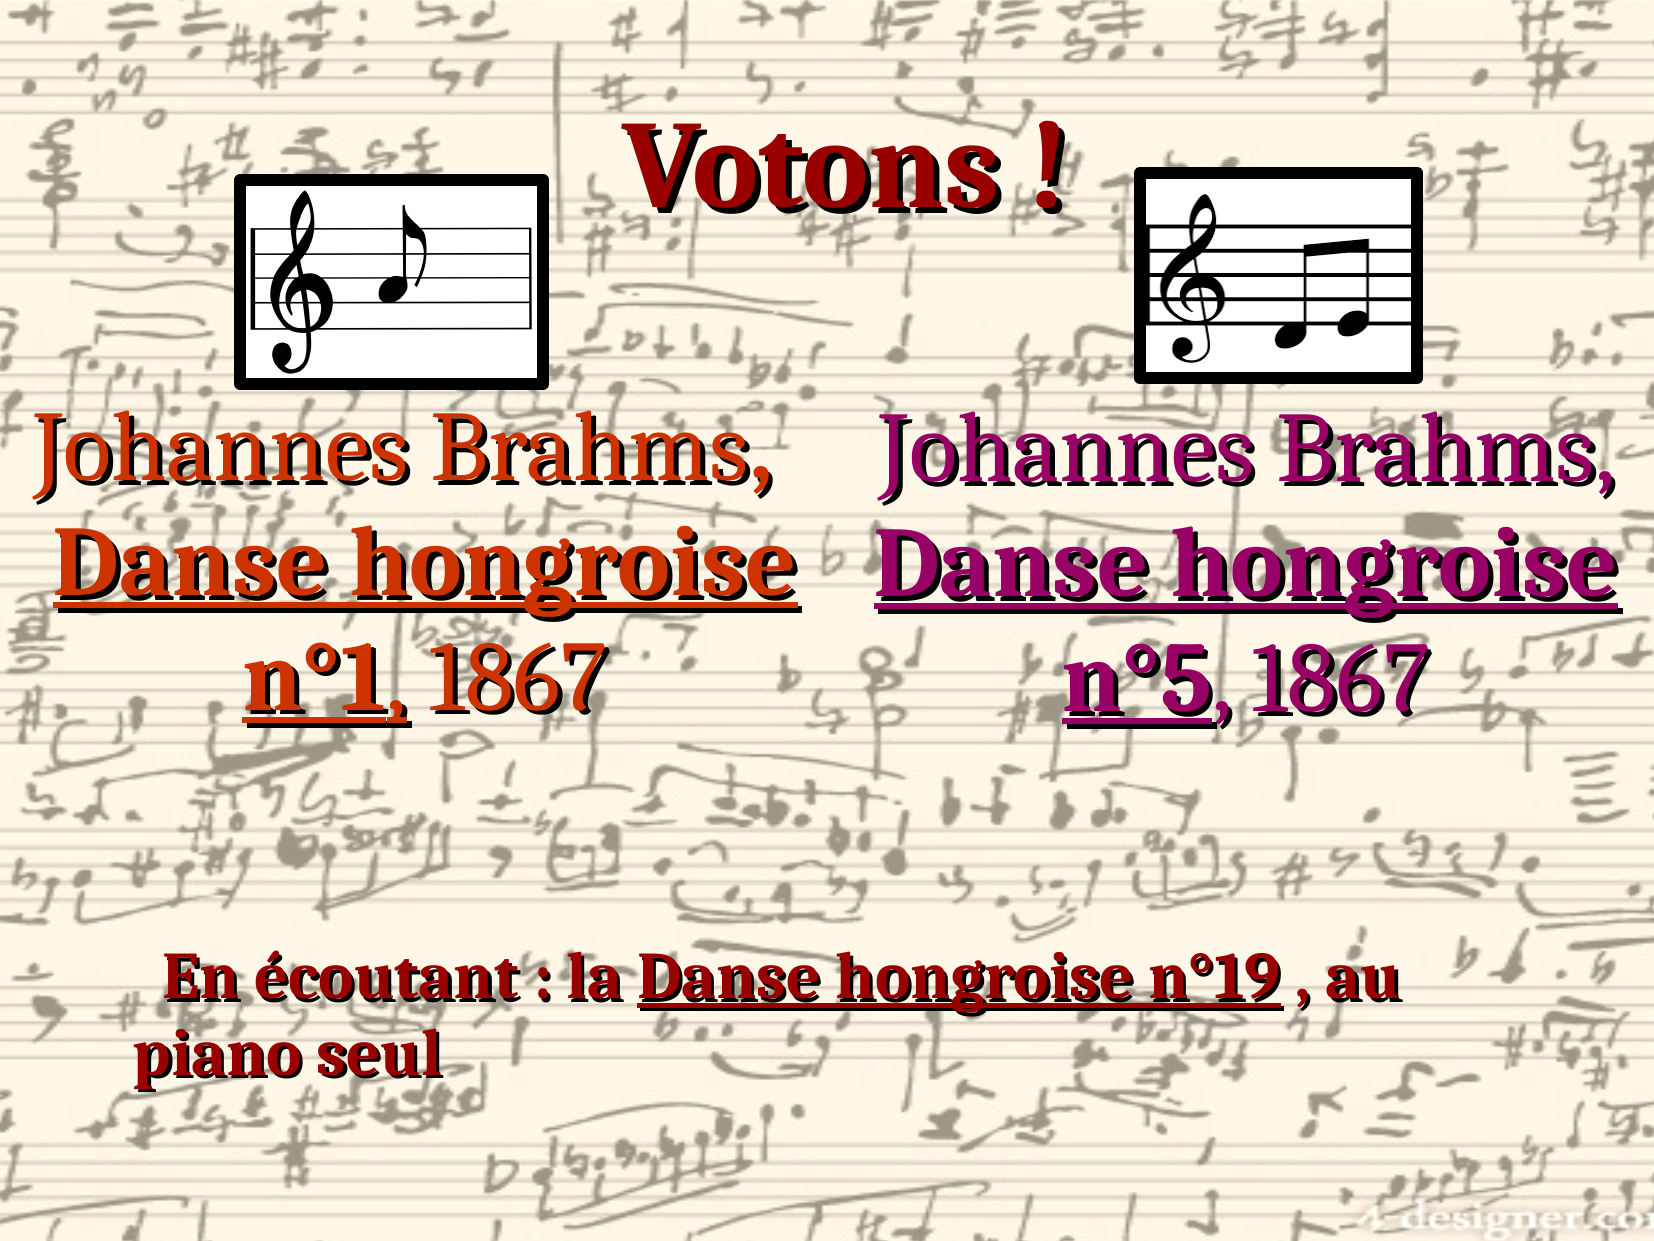

Votons !
Johannes Brahms, Danse hongroise n°1, 1867
Johannes Brahms, Danse hongroise n°5, 1867
 En écoutant : la Danse hongroise n°19 , au piano seul